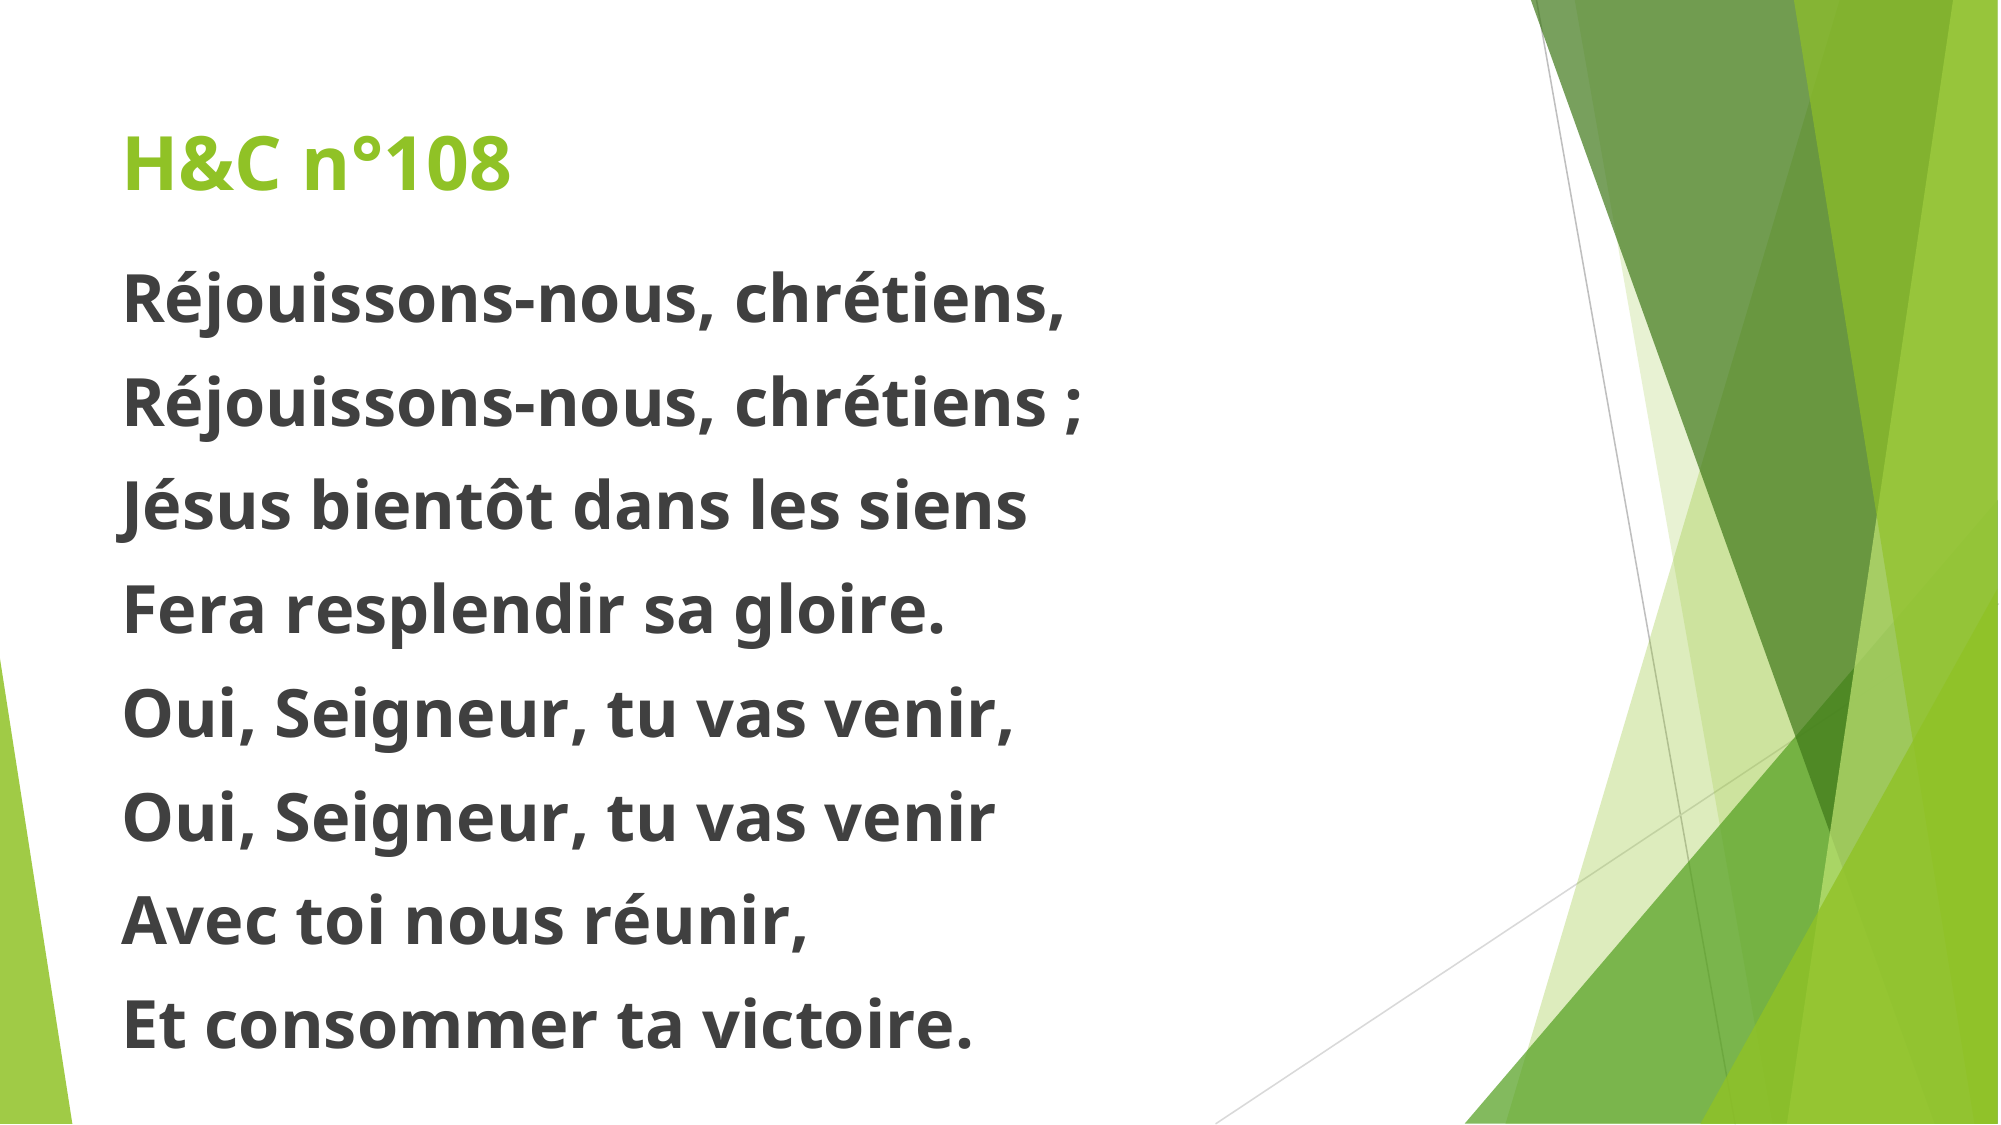

H&C n°108
Réjouissons-nous, chrétiens,
Réjouissons-nous, chrétiens ;
Jésus bientôt dans les siens
Fera resplendir sa gloire.
Oui, Seigneur, tu vas venir,
Oui, Seigneur, tu vas venir
Avec toi nous réunir,
Et consommer ta victoire.